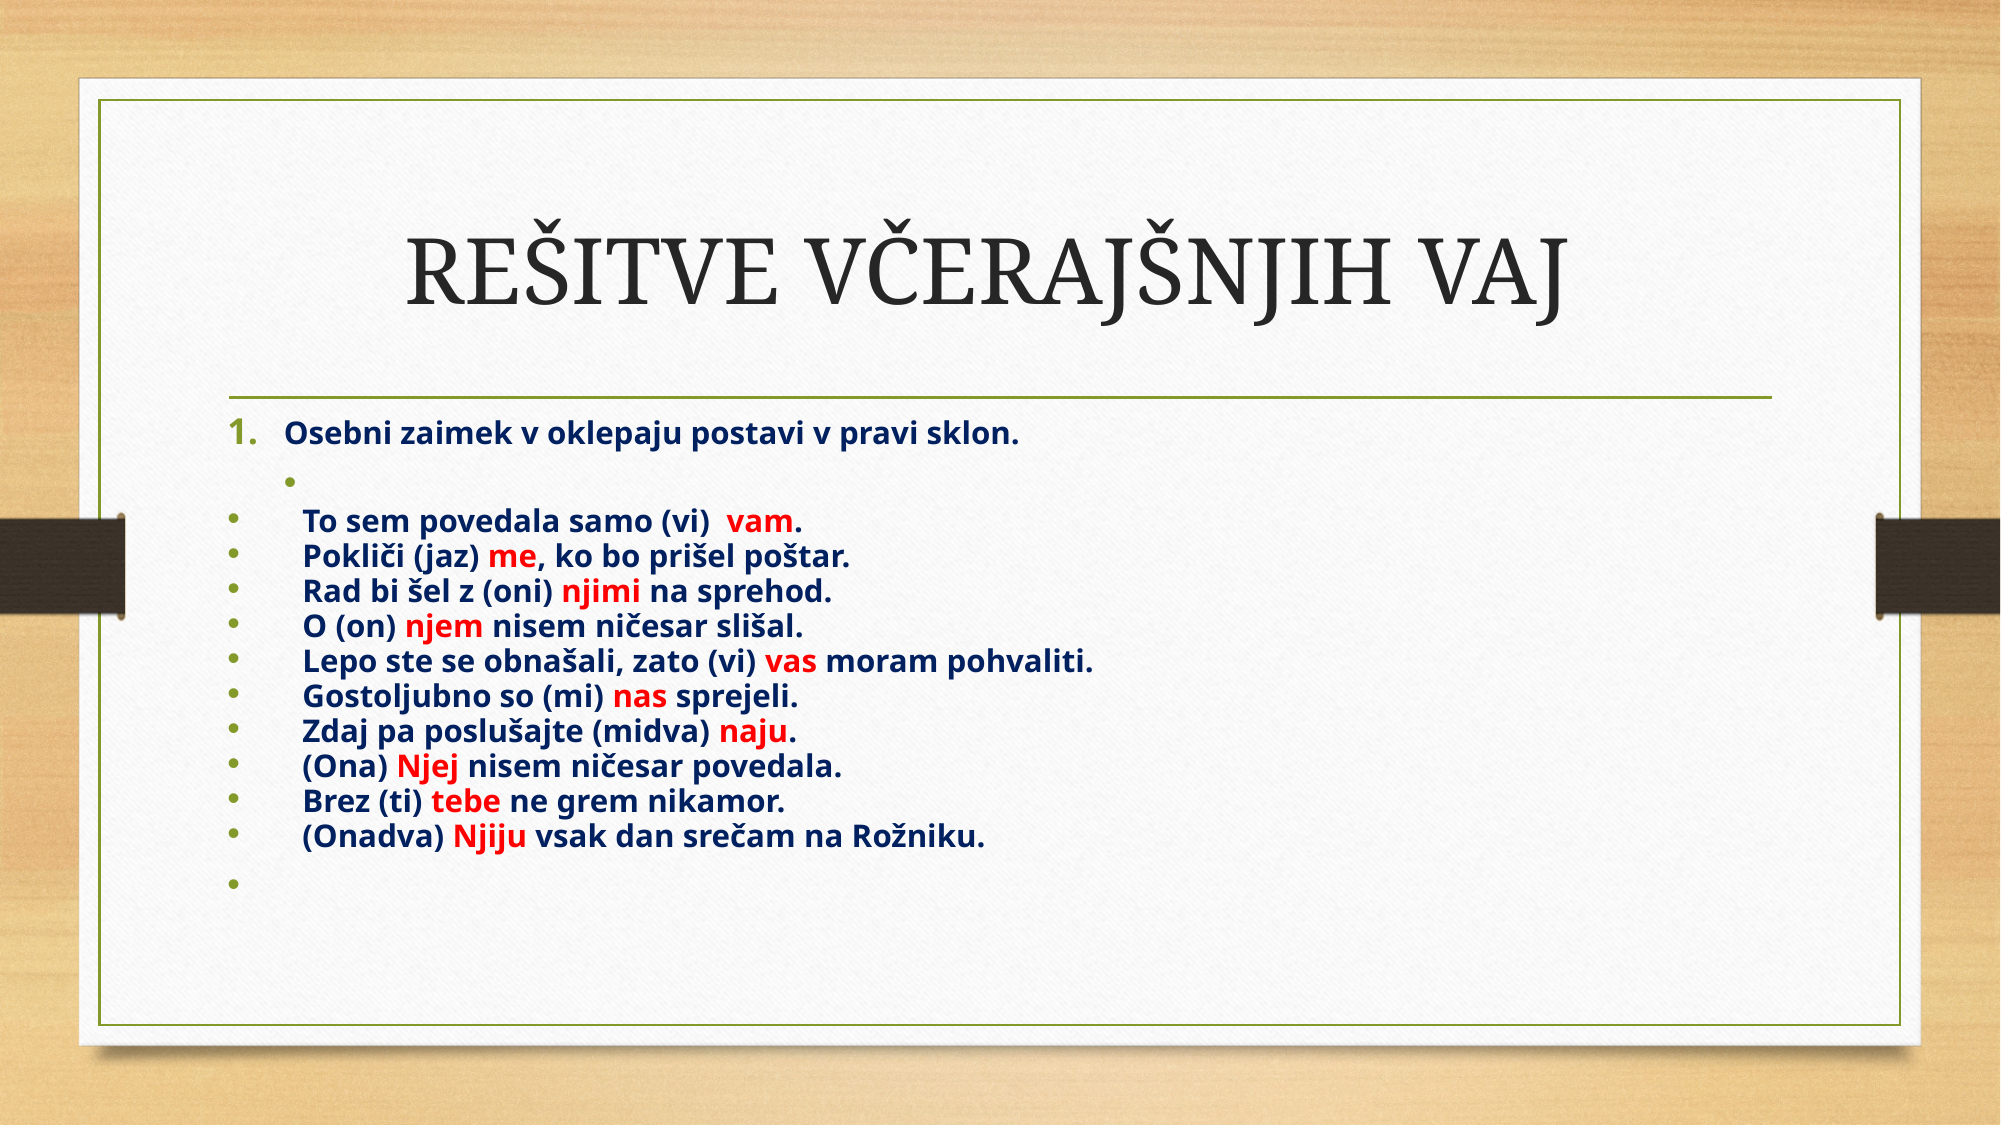

# REŠITVE VČERAJŠNJIH VAJ
Osebni zaimek v oklepaju postavi v pravi sklon.
To sem povedala samo (vi) vam.
Pokliči (jaz) me, ko bo prišel poštar.
Rad bi šel z (oni) njimi na sprehod.
O (on) njem nisem ničesar slišal.
Lepo ste se obnašali, zato (vi) vas moram pohvaliti.
Gostoljubno so (mi) nas sprejeli.
Zdaj pa poslušajte (midva) naju.
(Ona) Njej nisem ničesar povedala.
Brez (ti) tebe ne grem nikamor.
(Onadva) Njiju vsak dan srečam na Rožniku.